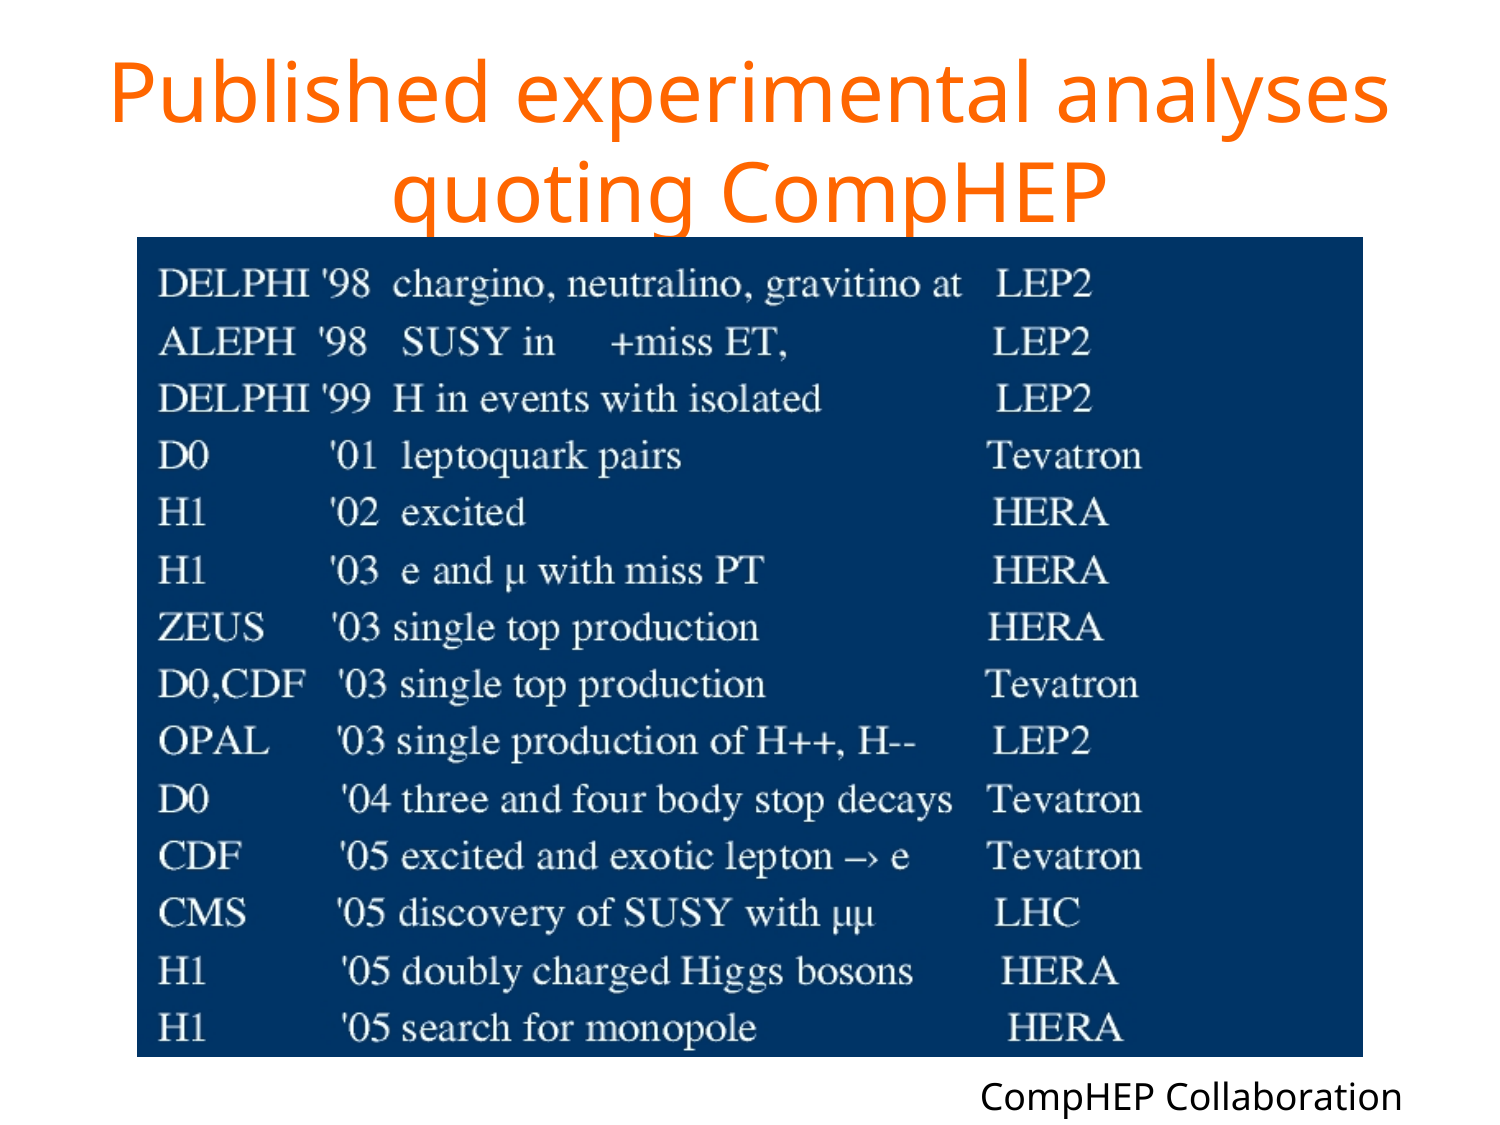

# Published experimental analyses quoting CompHEP
CompHEP Collaboration